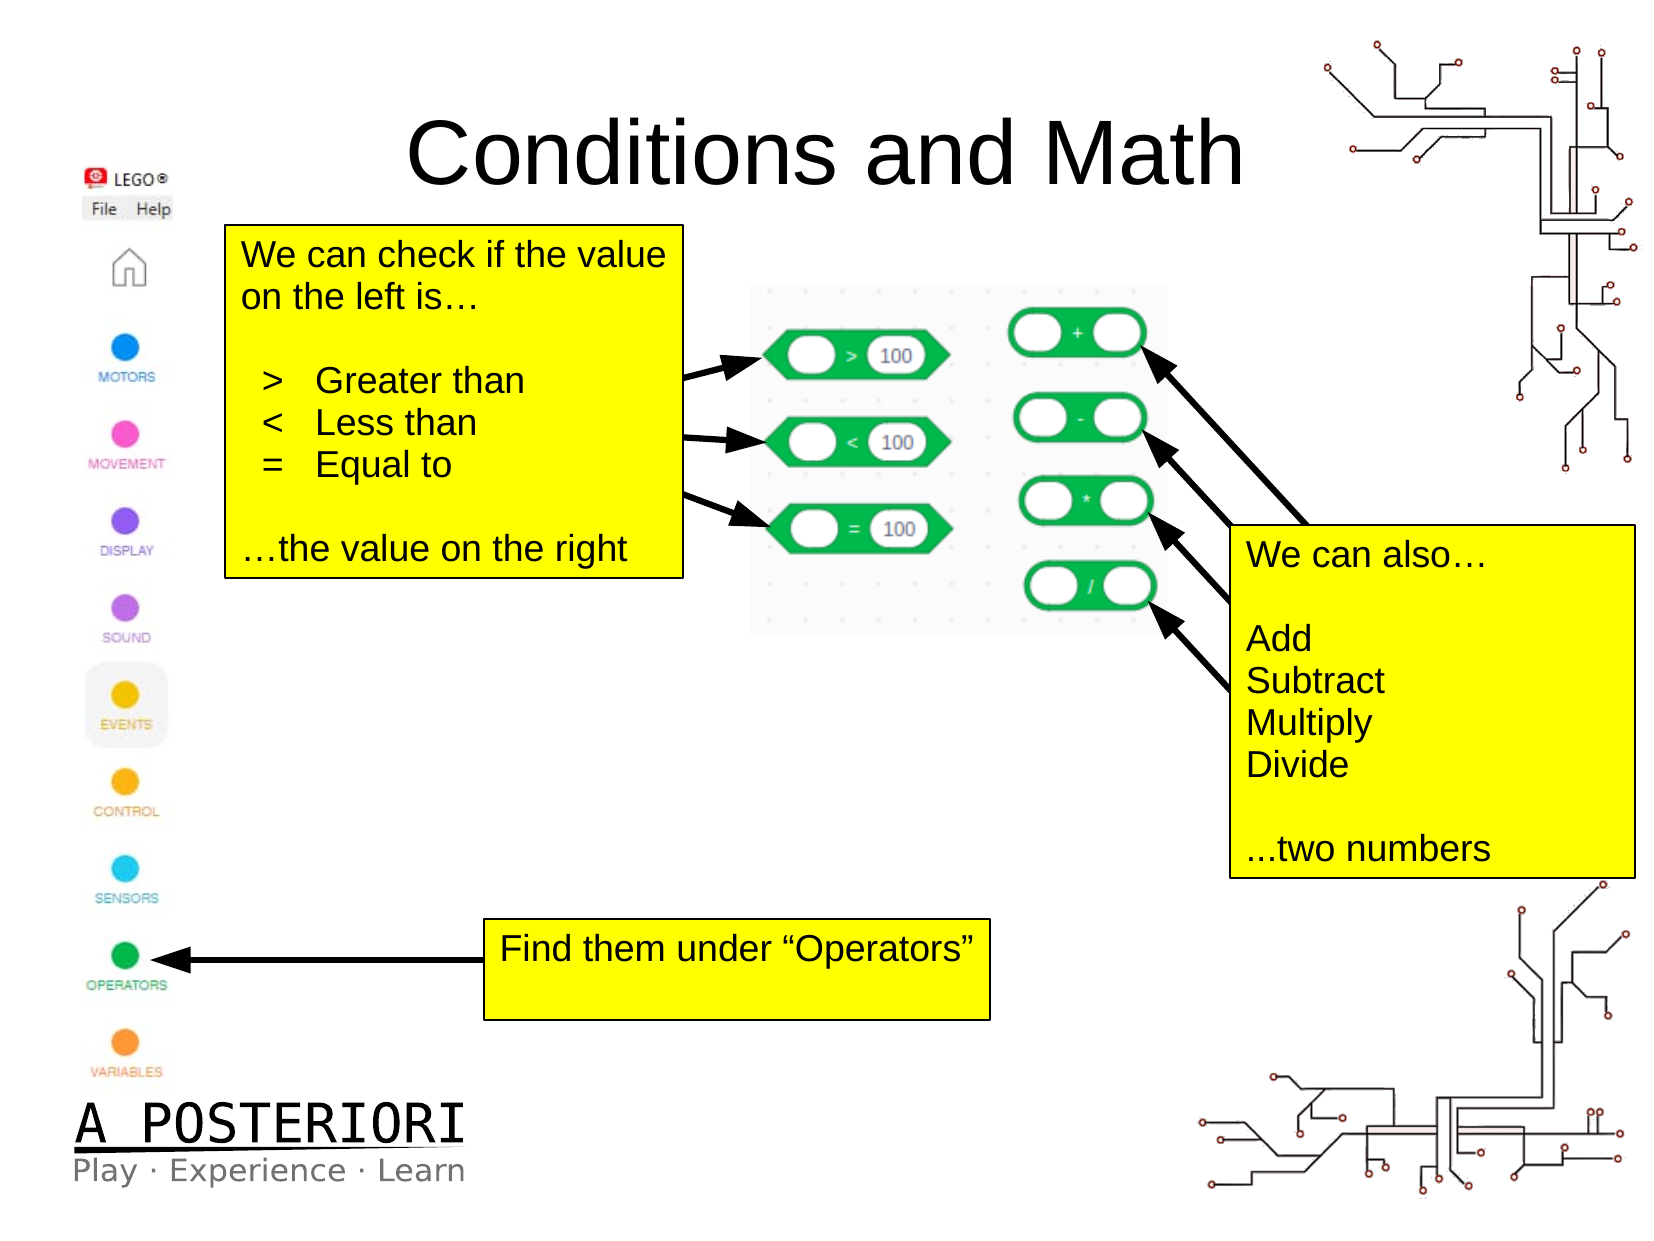

# Conditions and Math
We can check if the value
on the left is…
 > Greater than
 < Less than
 = Equal to
…the value on the right
We can also…
Add
Subtract
Multiply
Divide
...two numbers
Find them under “Operators”